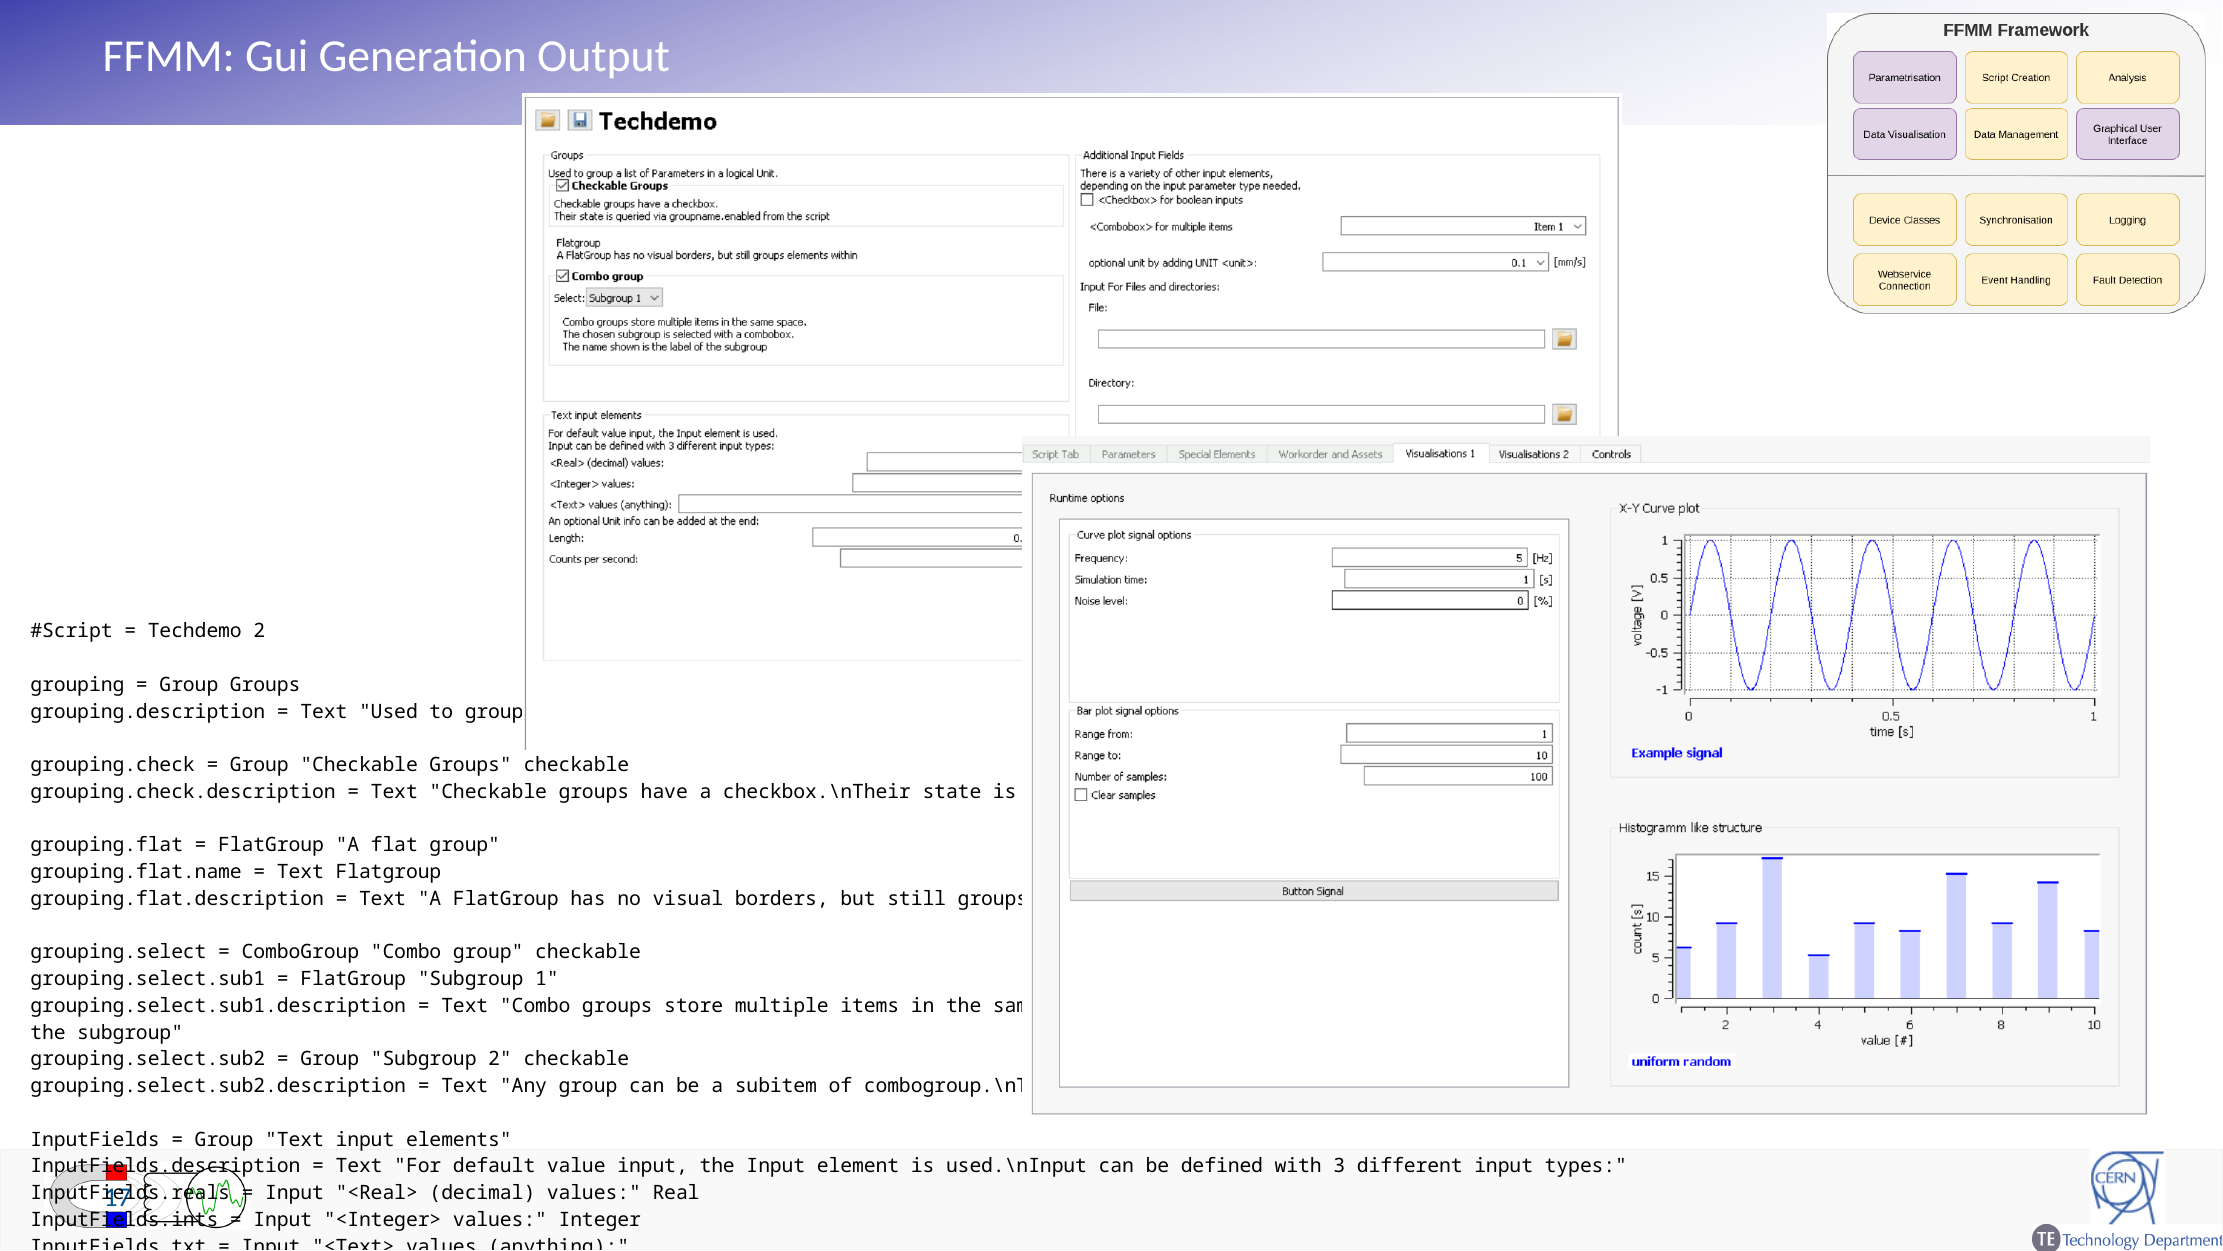

# FFMM: Gui Generation Output
#Script = Techdemo 2
grouping = Group Groups
grouping.description = Text "Used to group a list of Parameters in a logical Unit."
grouping.check = Group "Checkable Groups" checkable
grouping.check.description = Text "Checkable groups have a checkbox.\nTheir state is queried via groupname.enabled from the script"
grouping.flat = FlatGroup "A flat group"
grouping.flat.name = Text Flatgroup
grouping.flat.description = Text "A FlatGroup has no visual borders, but still groups elements within"
grouping.select = ComboGroup "Combo group" checkable
grouping.select.sub1 = FlatGroup "Subgroup 1"
grouping.select.sub1.description = Text "Combo groups store multiple items in the same space.\nThe chosen subgroup is selected with a combobox.\nThe name shown is the label of the subgroup"
grouping.select.sub2 = Group "Subgroup 2" checkable
grouping.select.sub2.description = Text "Any group can be a subitem of combogroup.\nTo read the currently selected group, use group.selection in the script"
InputFields = Group "Text input elements"
InputFields.description = Text "For default value input, the Input element is used.\nInput can be defined with 3 different input types:"
InputFields.reals = Input "<Real> (decimal) values:" Real
InputFields.ints = Input "<Integer> values:" Integer
InputFields.txt = Input "<Text> values (anything):"
InputFields.desUnit = Text "An optional Unit info can be added at the end:"
InputFields.unit = Input Length: Real mm
InputFields.cps = Input "Counts per second:" Integer cps